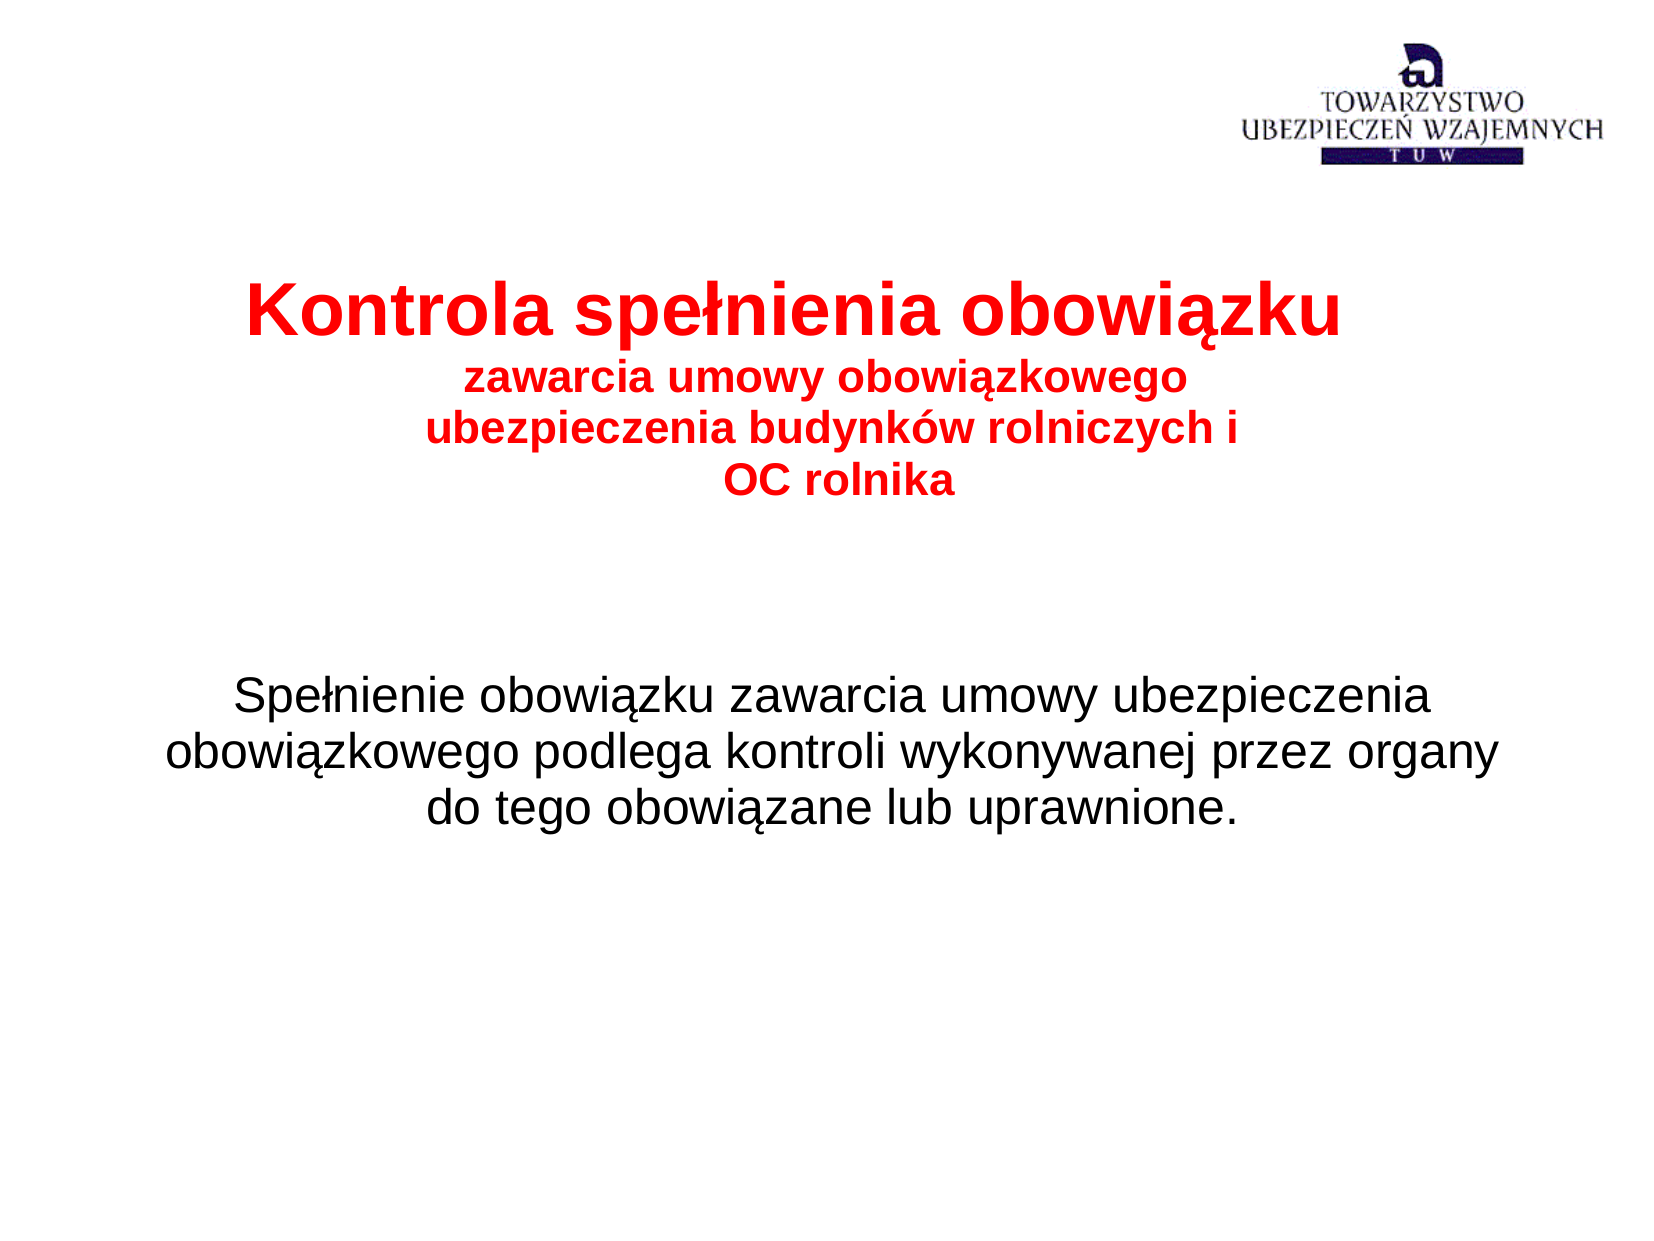

Kontrola spełnienia obowiązku
zawarcia umowy obowiązkowego
ubezpieczenia budynków rolniczych i
 OC rolnika
Spełnienie obowiązku zawarcia umowy ubezpieczenia obowiązkowego podlega kontroli wykonywanej przez organy do tego obowiązane lub uprawnione.